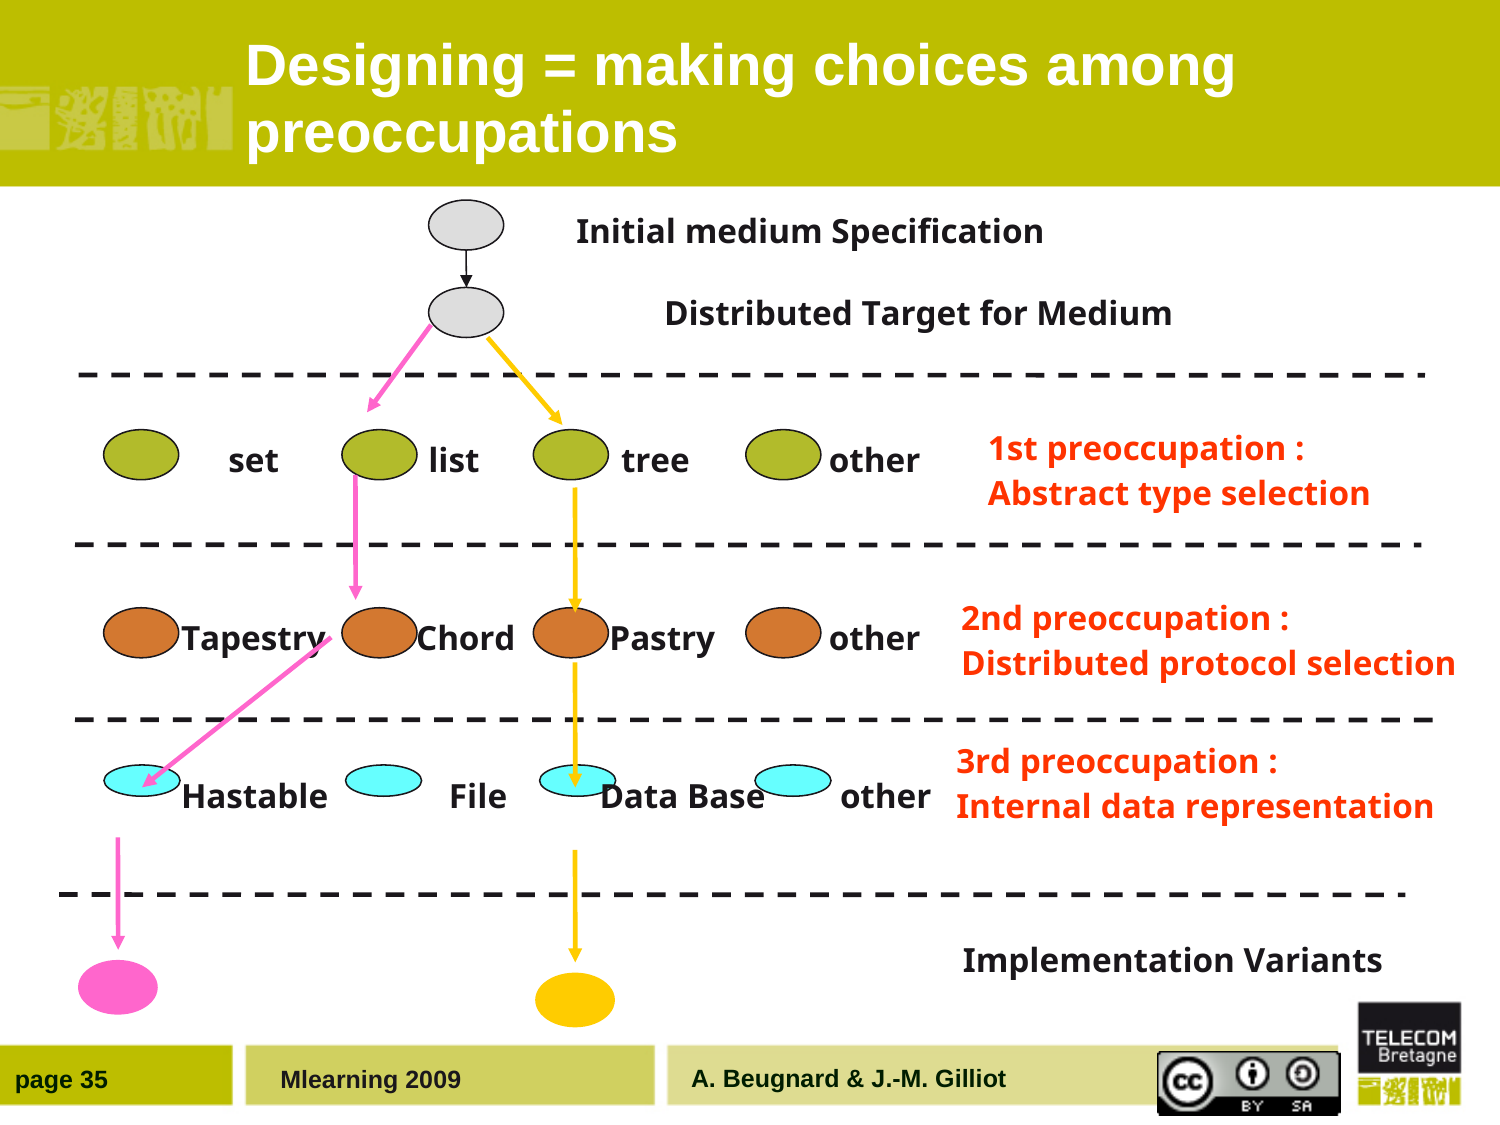

# Designing = making choices among preoccupations
Initial medium Specification
Distributed Target for Medium
Implementation Variants
1st preoccupation :
Abstract type selection
set
list
tree
other
2nd preoccupation :
Distributed protocol selection
Tapestry
Chord
Pastry
other
3rd preoccupation :
Internal data representation
Hastable
File
Data Base
other
35